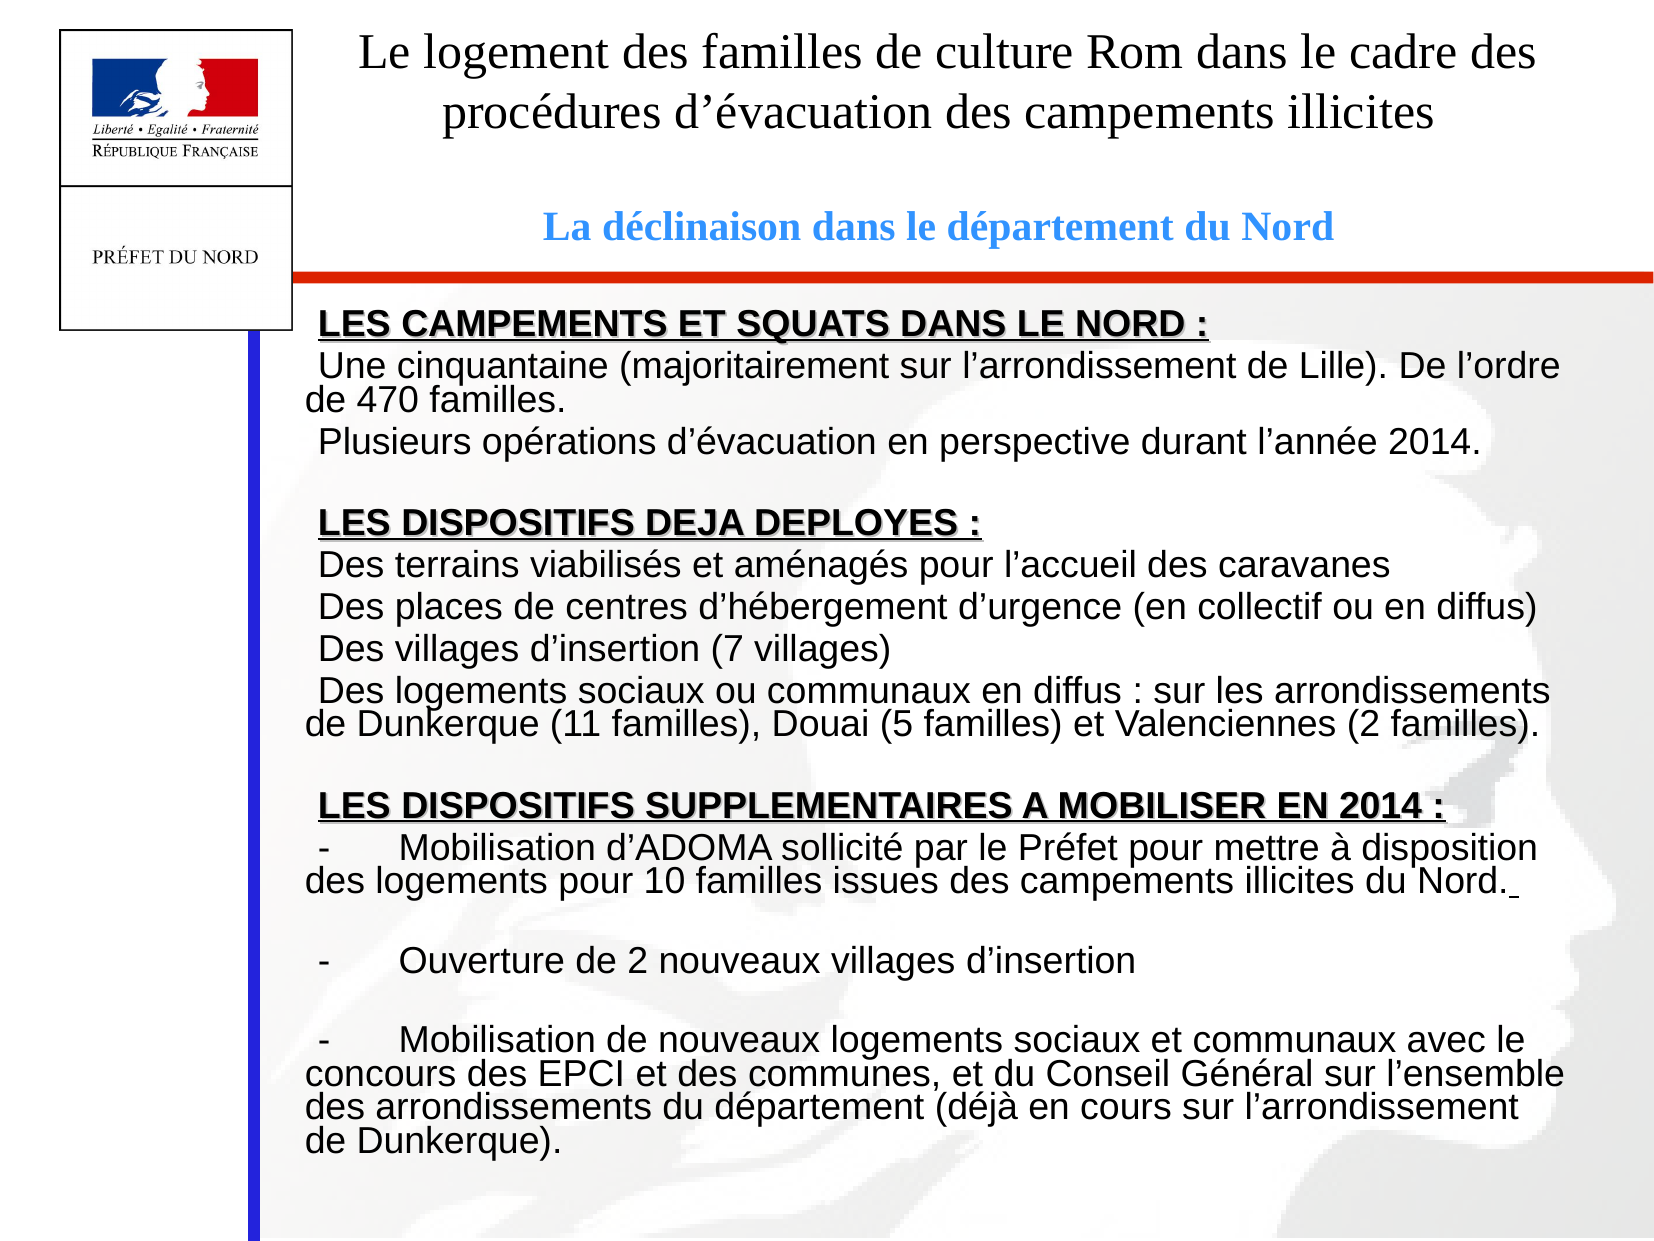

# Le logement des familles de culture Rom dans le cadre des procédures d’évacuation des campements illicites La déclinaison dans le département du Nord
LES CAMPEMENTS ET SQUATS DANS LE NORD :
Une cinquantaine (majoritairement sur l’arrondissement de Lille). De l’ordre de 470 familles.
Plusieurs opérations d’évacuation en perspective durant l’année 2014.
LES DISPOSITIFS DEJA DEPLOYES :
Des terrains viabilisés et aménagés pour l’accueil des caravanes
Des places de centres d’hébergement d’urgence (en collectif ou en diffus)
Des villages d’insertion (7 villages)
Des logements sociaux ou communaux en diffus : sur les arrondissements de Dunkerque (11 familles), Douai (5 familles) et Valenciennes (2 familles).
LES DISPOSITIFS SUPPLEMENTAIRES A MOBILISER EN 2014 :
- 	Mobilisation d’ADOMA sollicité par le Préfet pour mettre à disposition des logements pour 10 familles issues des campements illicites du Nord.
-	Ouverture de 2 nouveaux villages d’insertion
- 	Mobilisation de nouveaux logements sociaux et communaux avec le concours des EPCI et des communes, et du Conseil Général sur l’ensemble des arrondissements du département (déjà en cours sur l’arrondissement de Dunkerque).